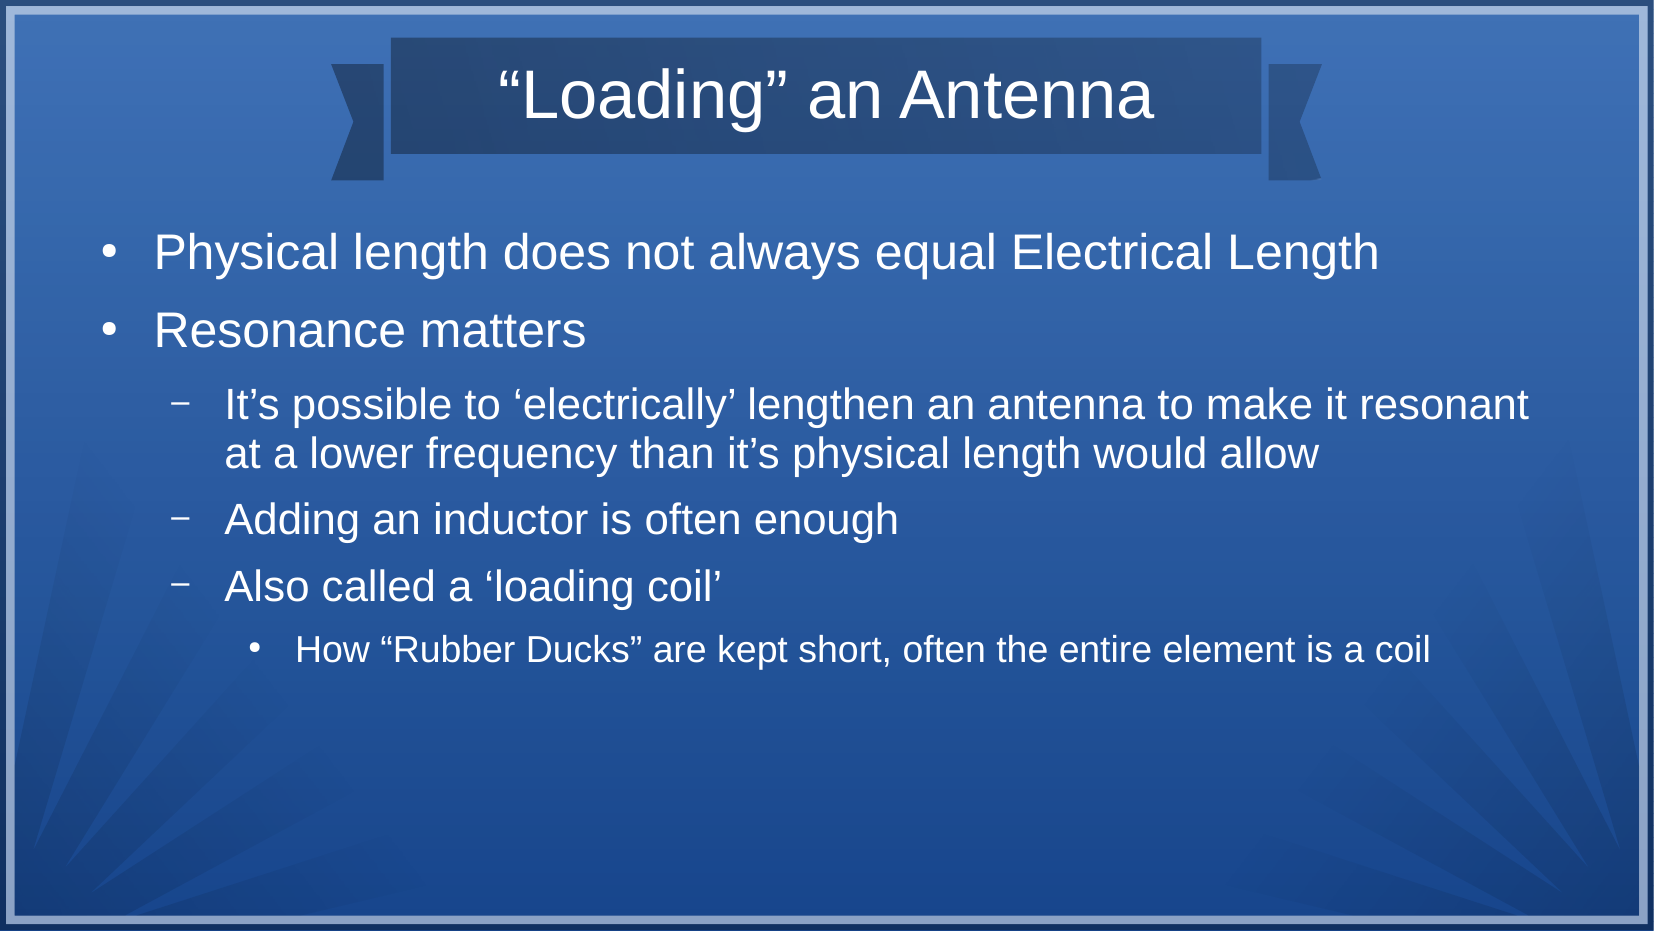

# “Loading” an Antenna
Physical length does not always equal Electrical Length
Resonance matters
It’s possible to ‘electrically’ lengthen an antenna to make it resonant at a lower frequency than it’s physical length would allow
Adding an inductor is often enough
Also called a ‘loading coil’
How “Rubber Ducks” are kept short, often the entire element is a coil